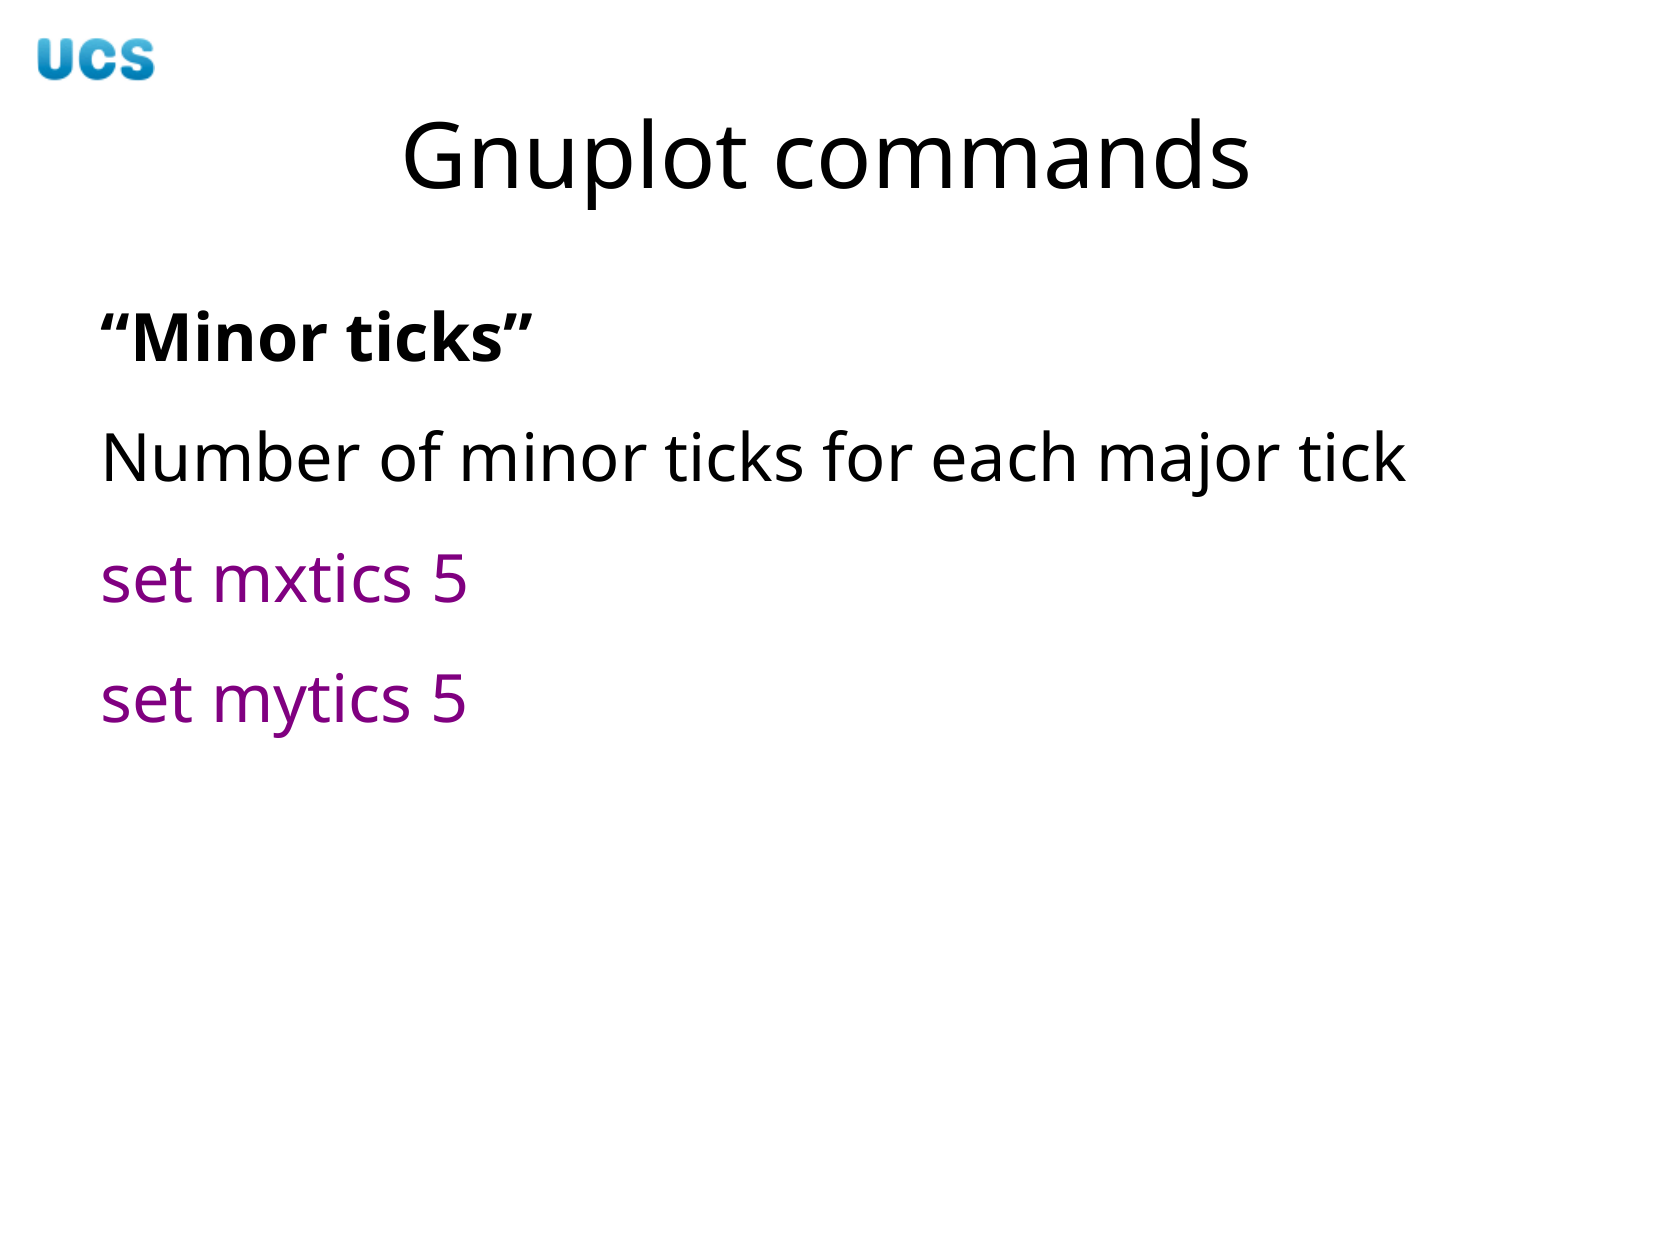

# Gnuplot commands
“Minor ticks”
Number of minor ticks for each major tick
set mxtics 5
set mytics 5